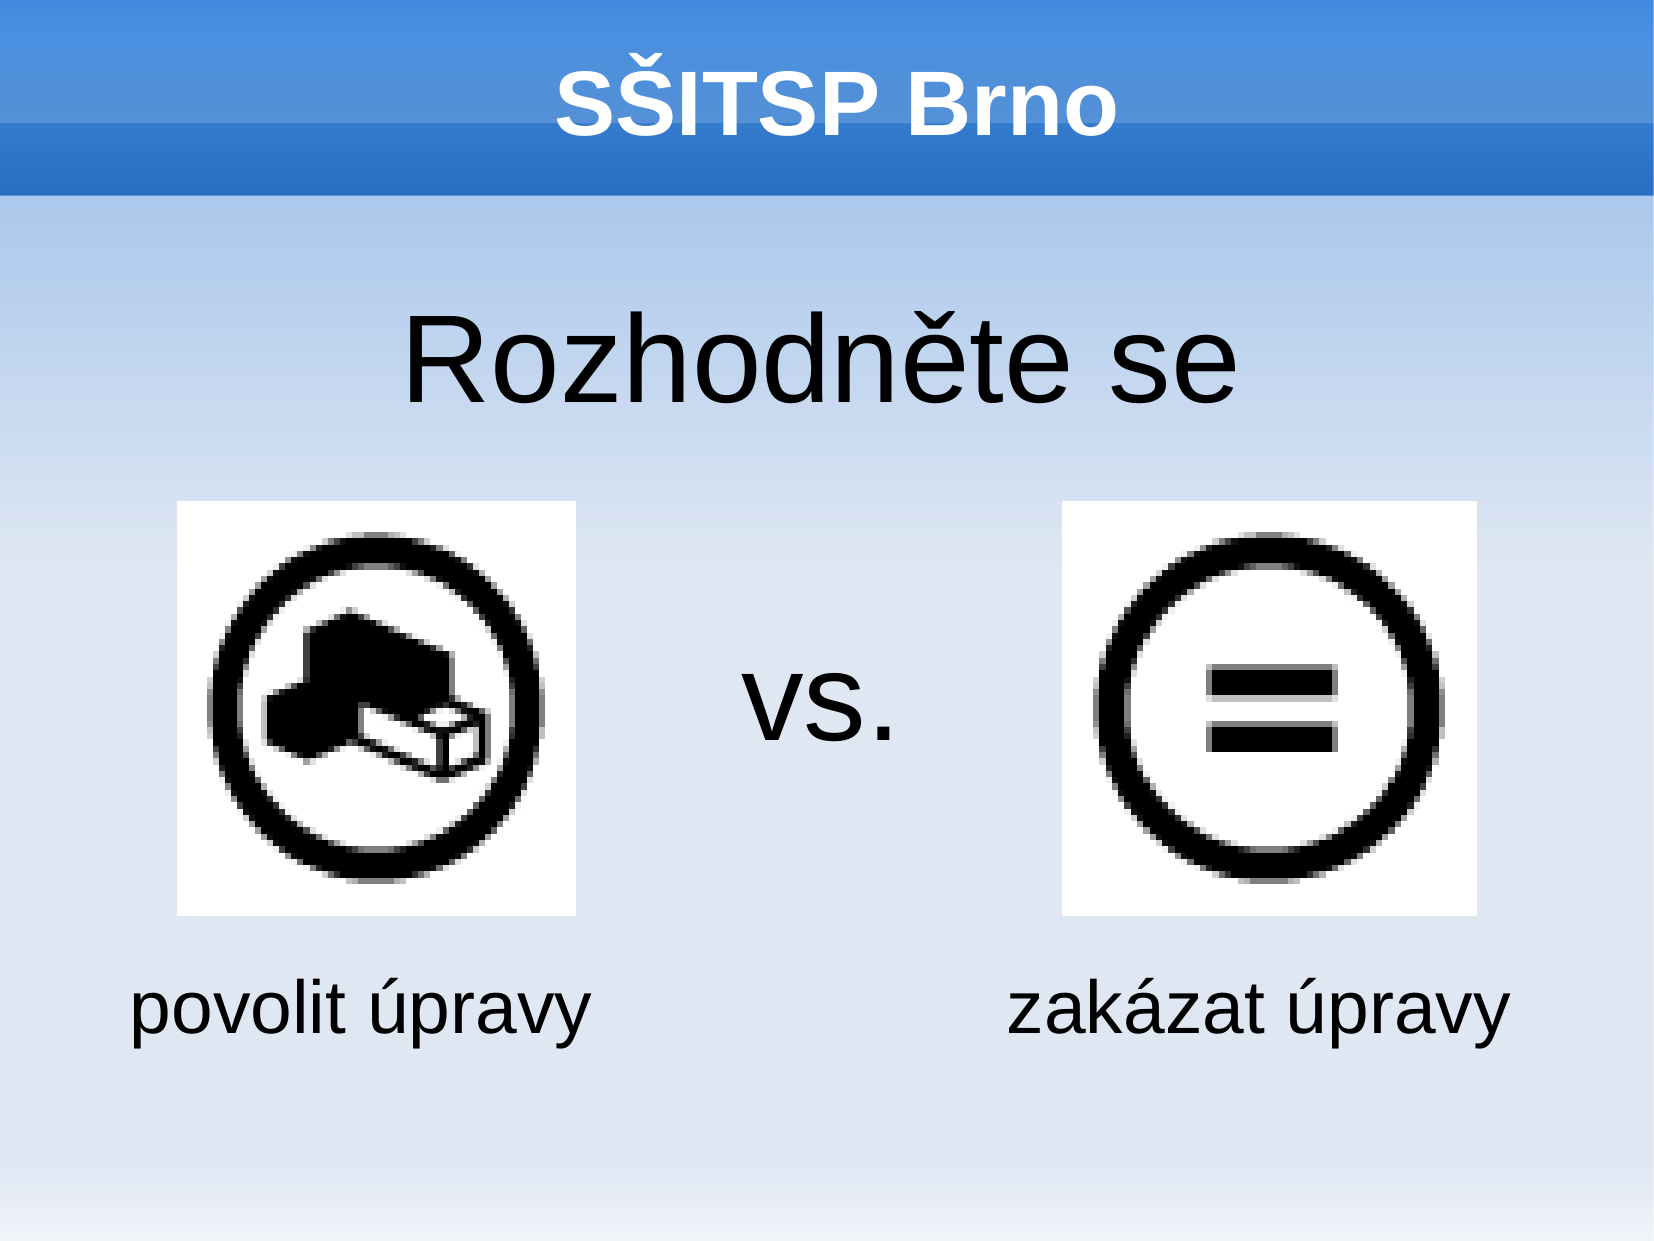

# SŠITSP Brno
Rozhodněte se
vs.
povolit úpravy zakázat úpravy